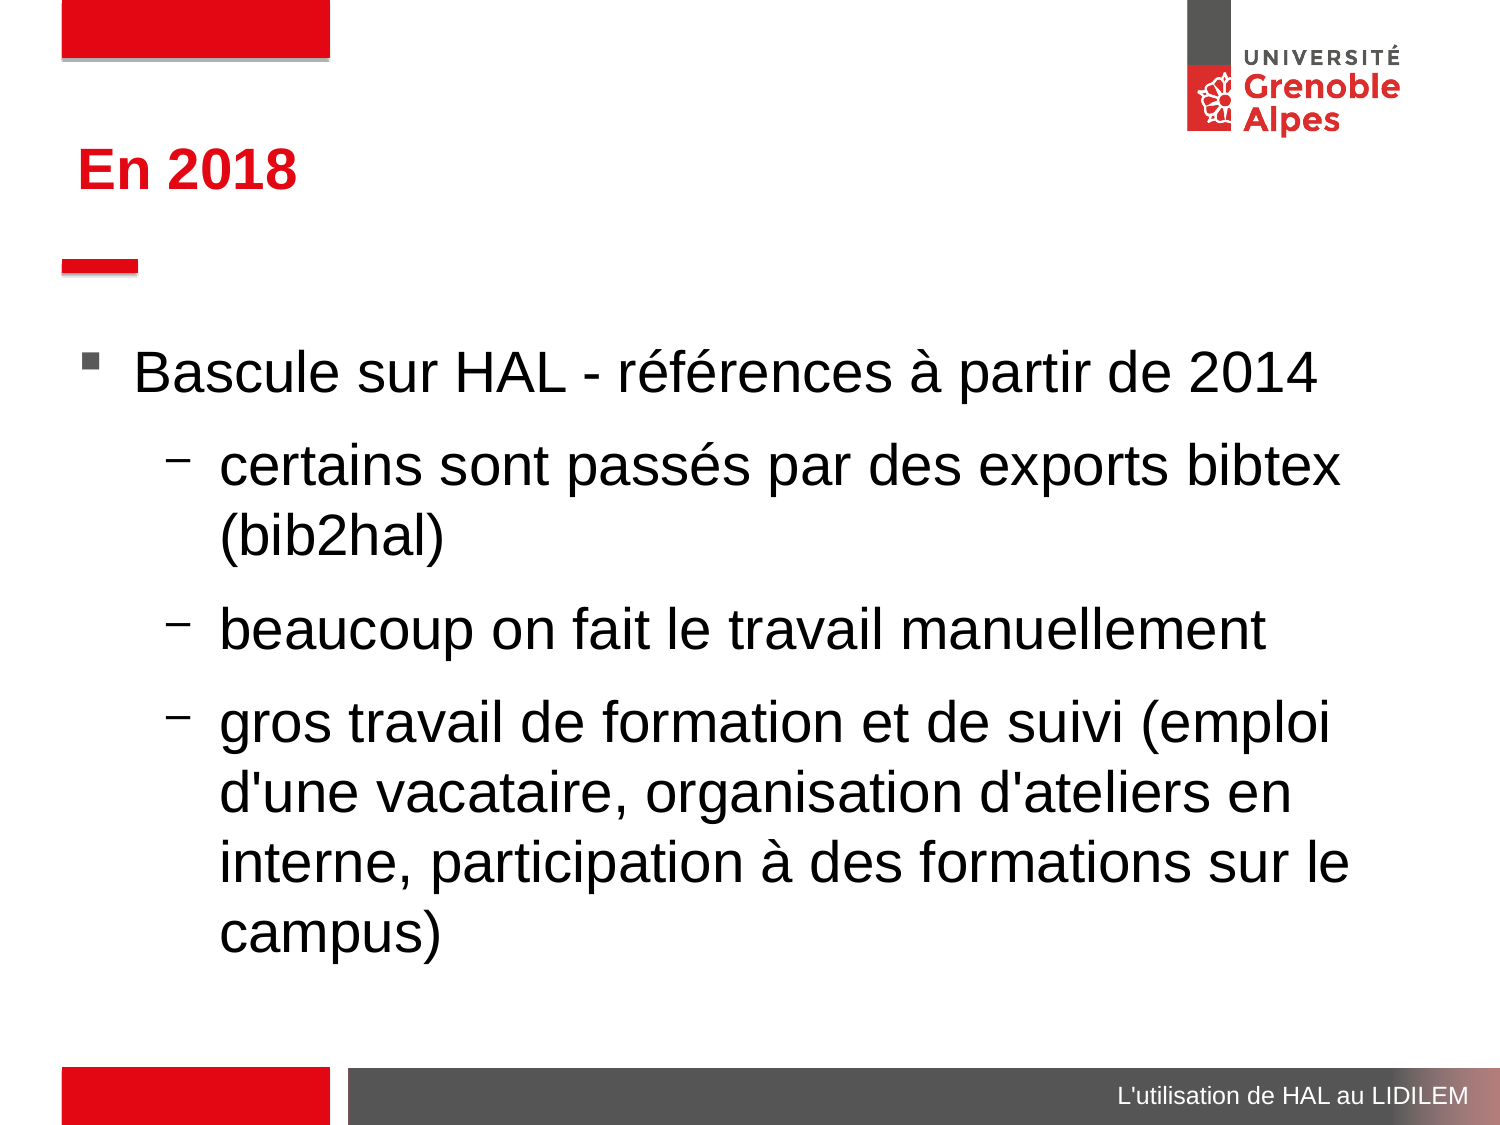

# En 2018
Bascule sur HAL - références à partir de 2014
certains sont passés par des exports bibtex (bib2hal)
beaucoup on fait le travail manuellement
gros travail de formation et de suivi (emploi d'une vacataire, organisation d'ateliers en interne, participation à des formations sur le campus)
L'utilisation de HAL au LIDILEM